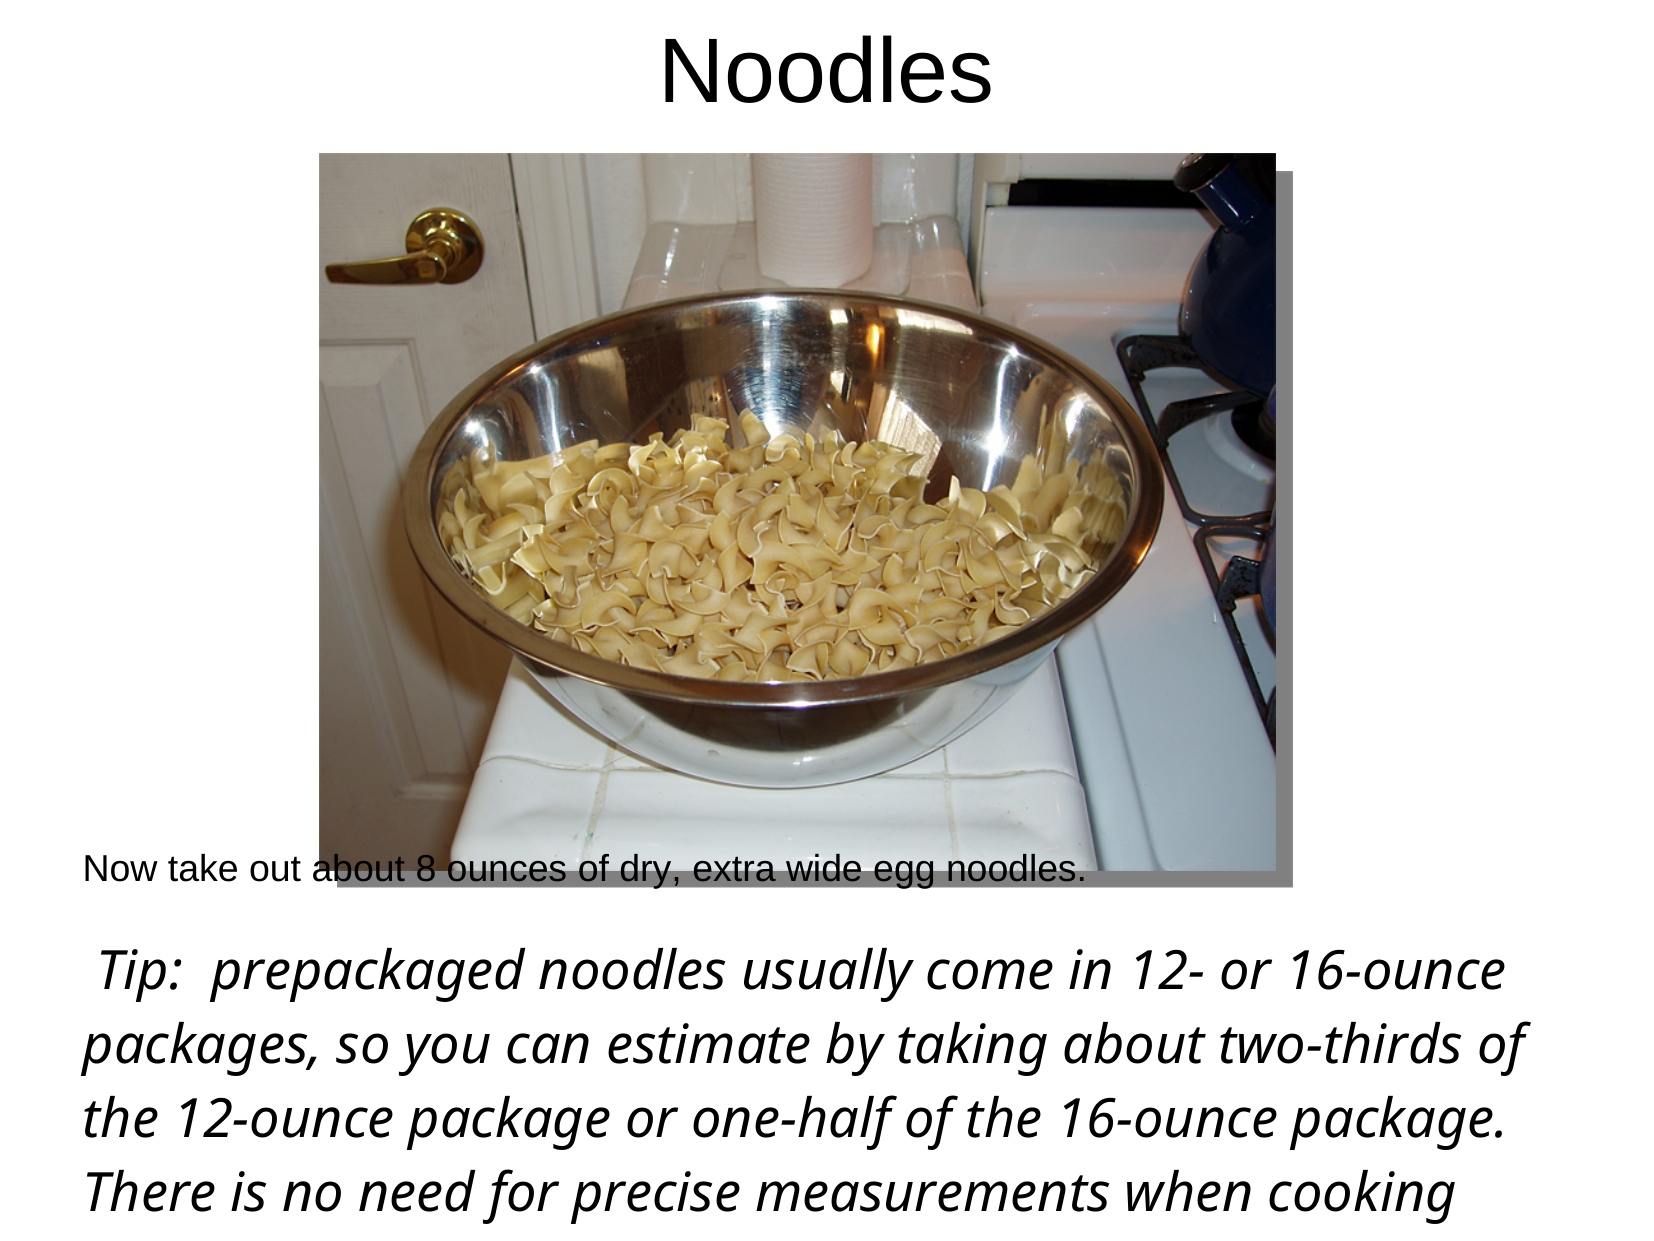

# Noodles
Now take out about 8 ounces of dry, extra wide egg noodles.
 Tip: prepackaged noodles usually come in 12- or 16-ounce packages, so you can estimate by taking about two-thirds of the 12-ounce package or one-half of the 16-ounce package. There is no need for precise measurements when cooking pastas.